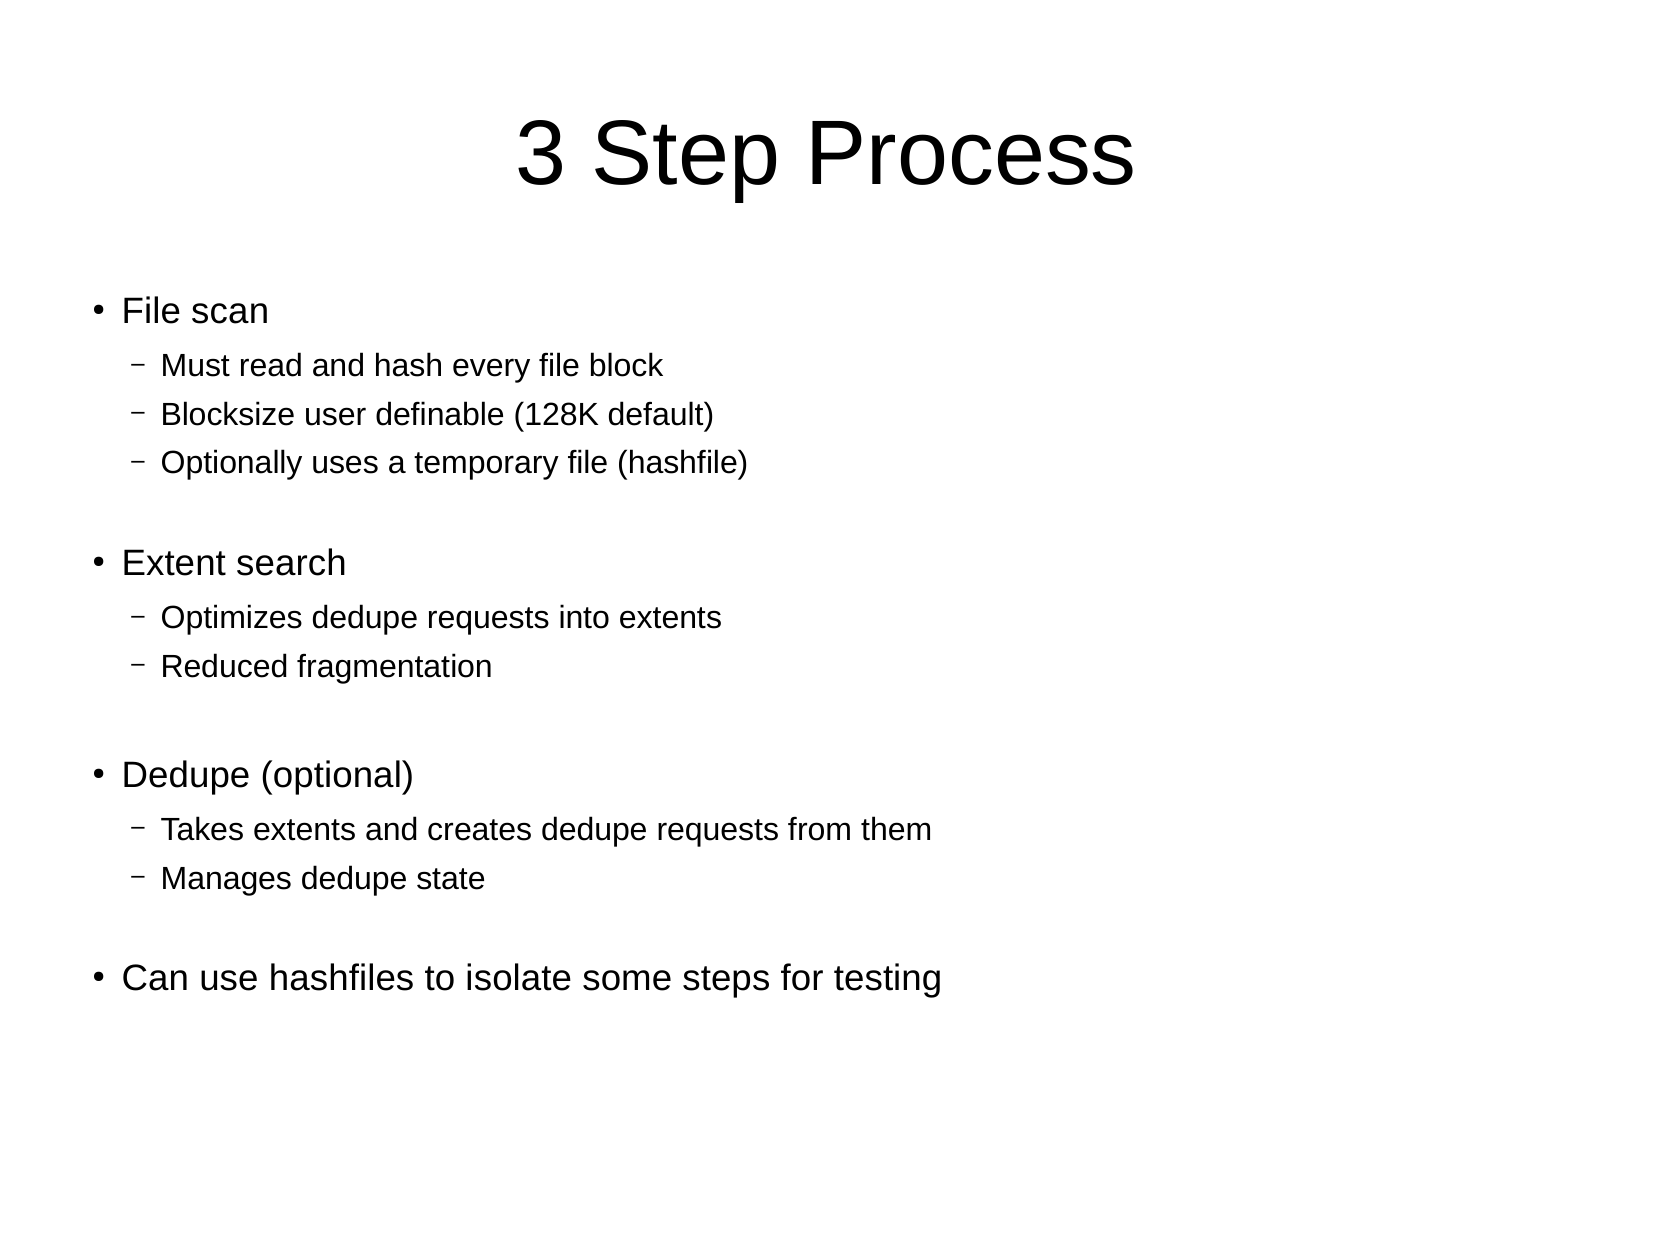

# 3 Step Process
File scan
Must read and hash every file block
Blocksize user definable (128K default)
Optionally uses a temporary file (hashfile)
Extent search
Optimizes dedupe requests into extents
Reduced fragmentation
Dedupe (optional)
Takes extents and creates dedupe requests from them
Manages dedupe state
Can use hashfiles to isolate some steps for testing